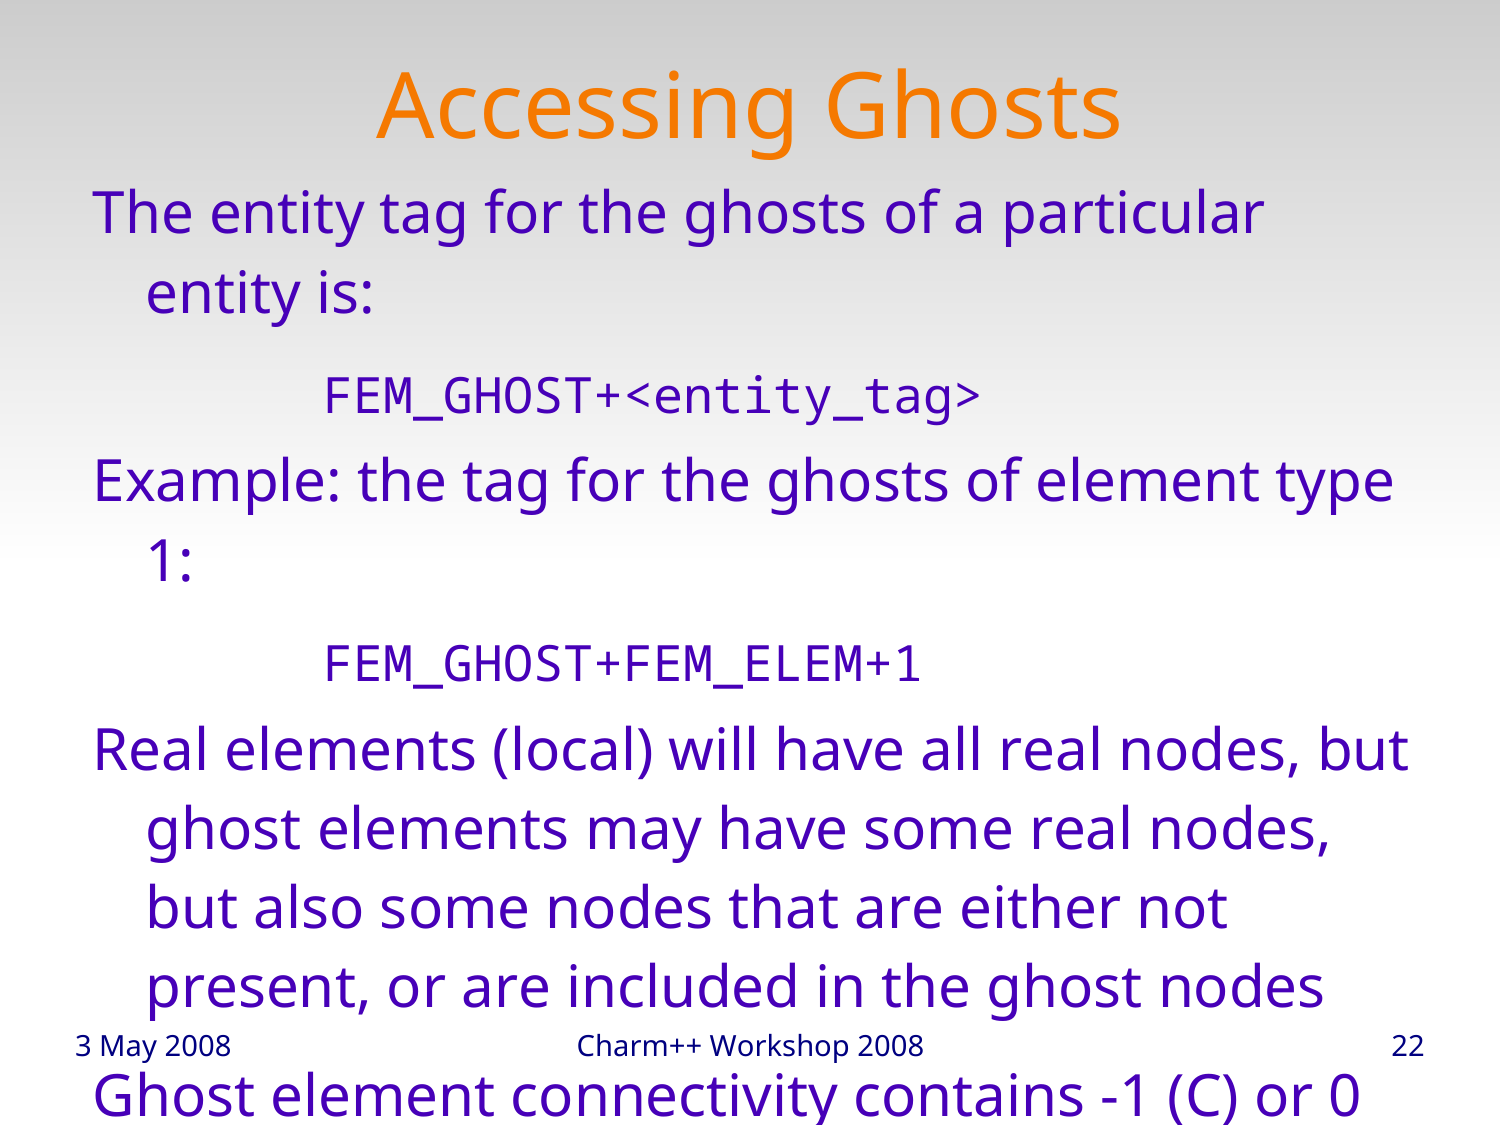

# Accessing Ghosts
The entity tag for the ghosts of a particular entity is:
FEM_GHOST+<entity_tag>
Example: the tag for the ghosts of element type 1:
FEM_GHOST+FEM_ELEM+1
Real elements (local) will have all real nodes, but ghost elements may have some real nodes, but also some nodes that are either not present, or are included in the ghost nodes
Ghost element connectivity contains -1 (C) or 0 (FORTRAN) for non-present nodes, and negative integers for ghost nodes
3 May 2008
Charm++ Workshop 2008
22